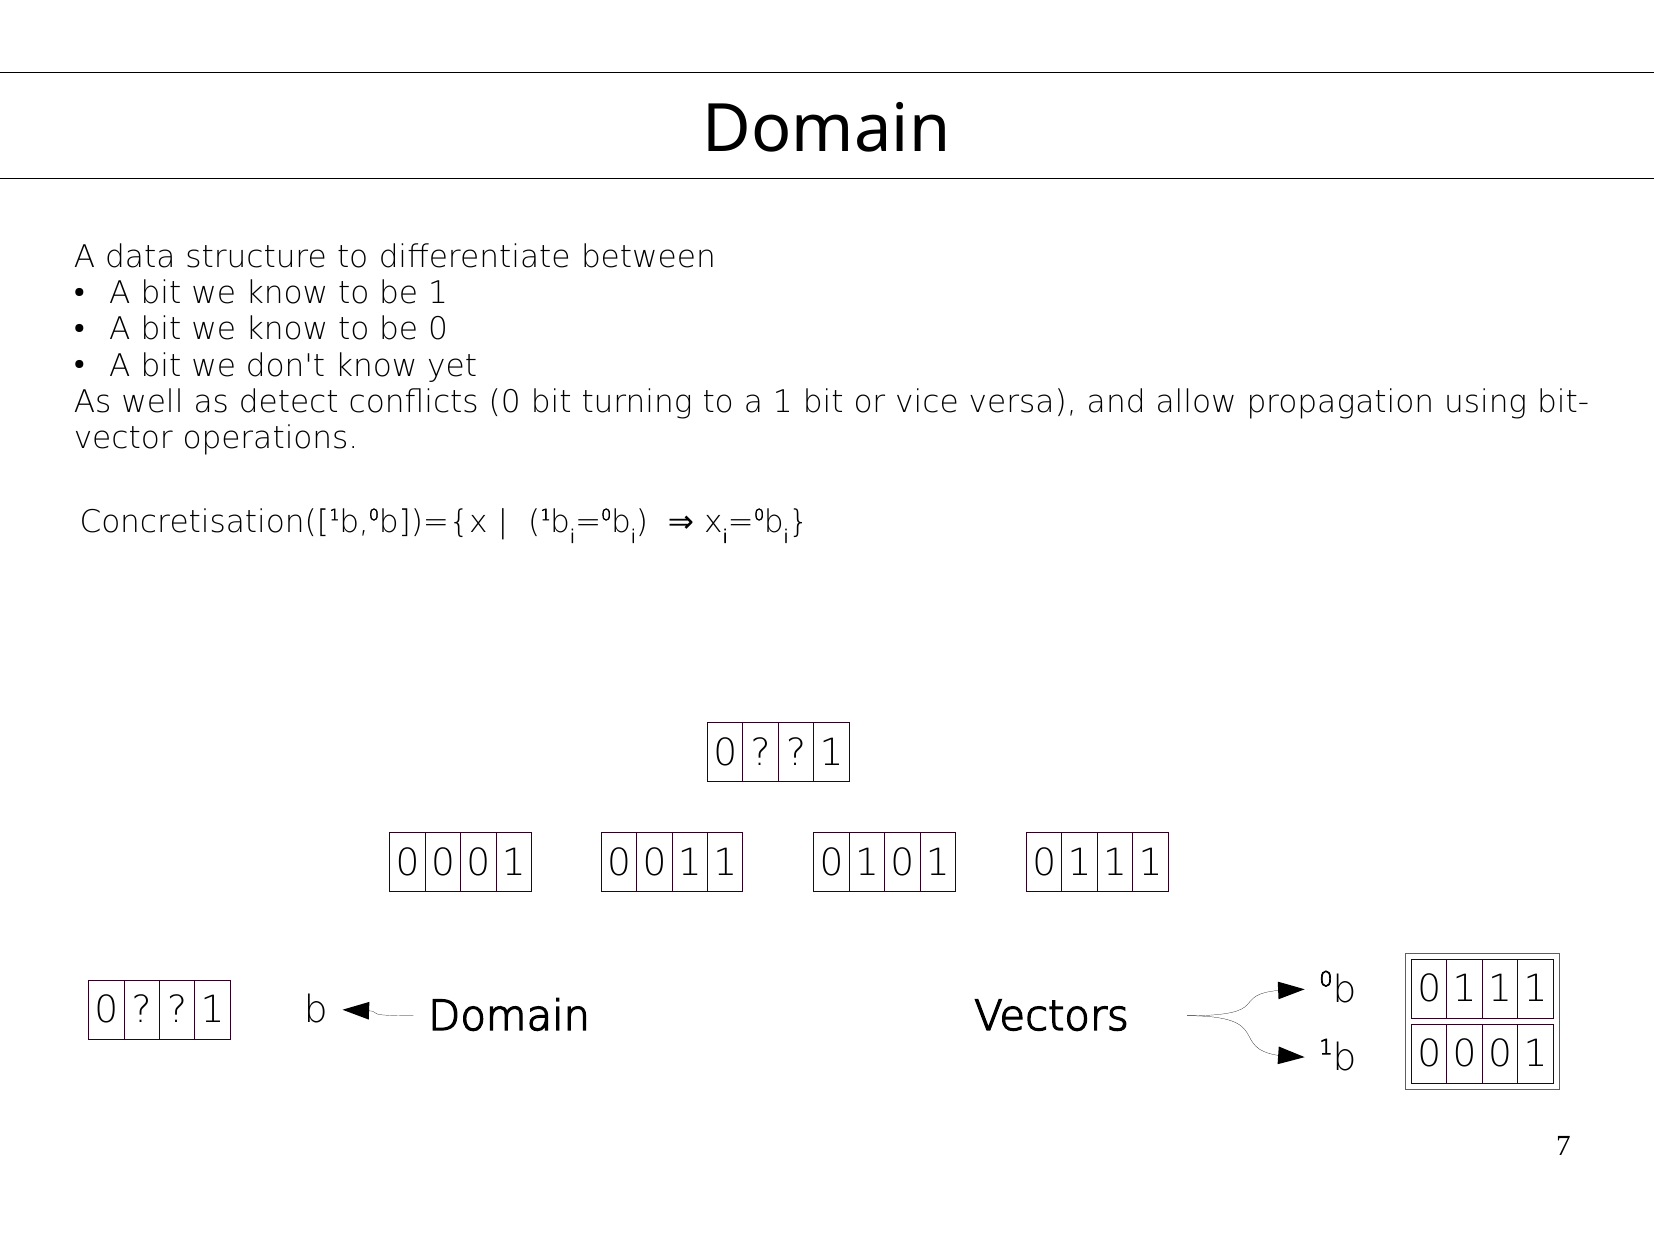

The vectors that can be inside this domain are the vectors where known bits are fixed. In THIS case, we have 4 vectors in the domain, INCLUDING the ZEROED vectores and the ONED vector.
Domain
A data structure to differentiate between
A bit we know to be 1
A bit we know to be 0
A bit we don't know yet
As well as detect conflicts (0 bit turning to a 1 bit or vice versa), and allow propagation using bit-vector operations.
Concretisation([1b,0b])={x | (1bi=0bi) ⇒ xi=0bi}
0
?
?
1
0
0
0
1
0
0
1
1
0
1
0
1
0
1
1
1
0b
0
1
1
1
0
?
?
1
b
Vectors
Domain
0
0
0
1
1b
7